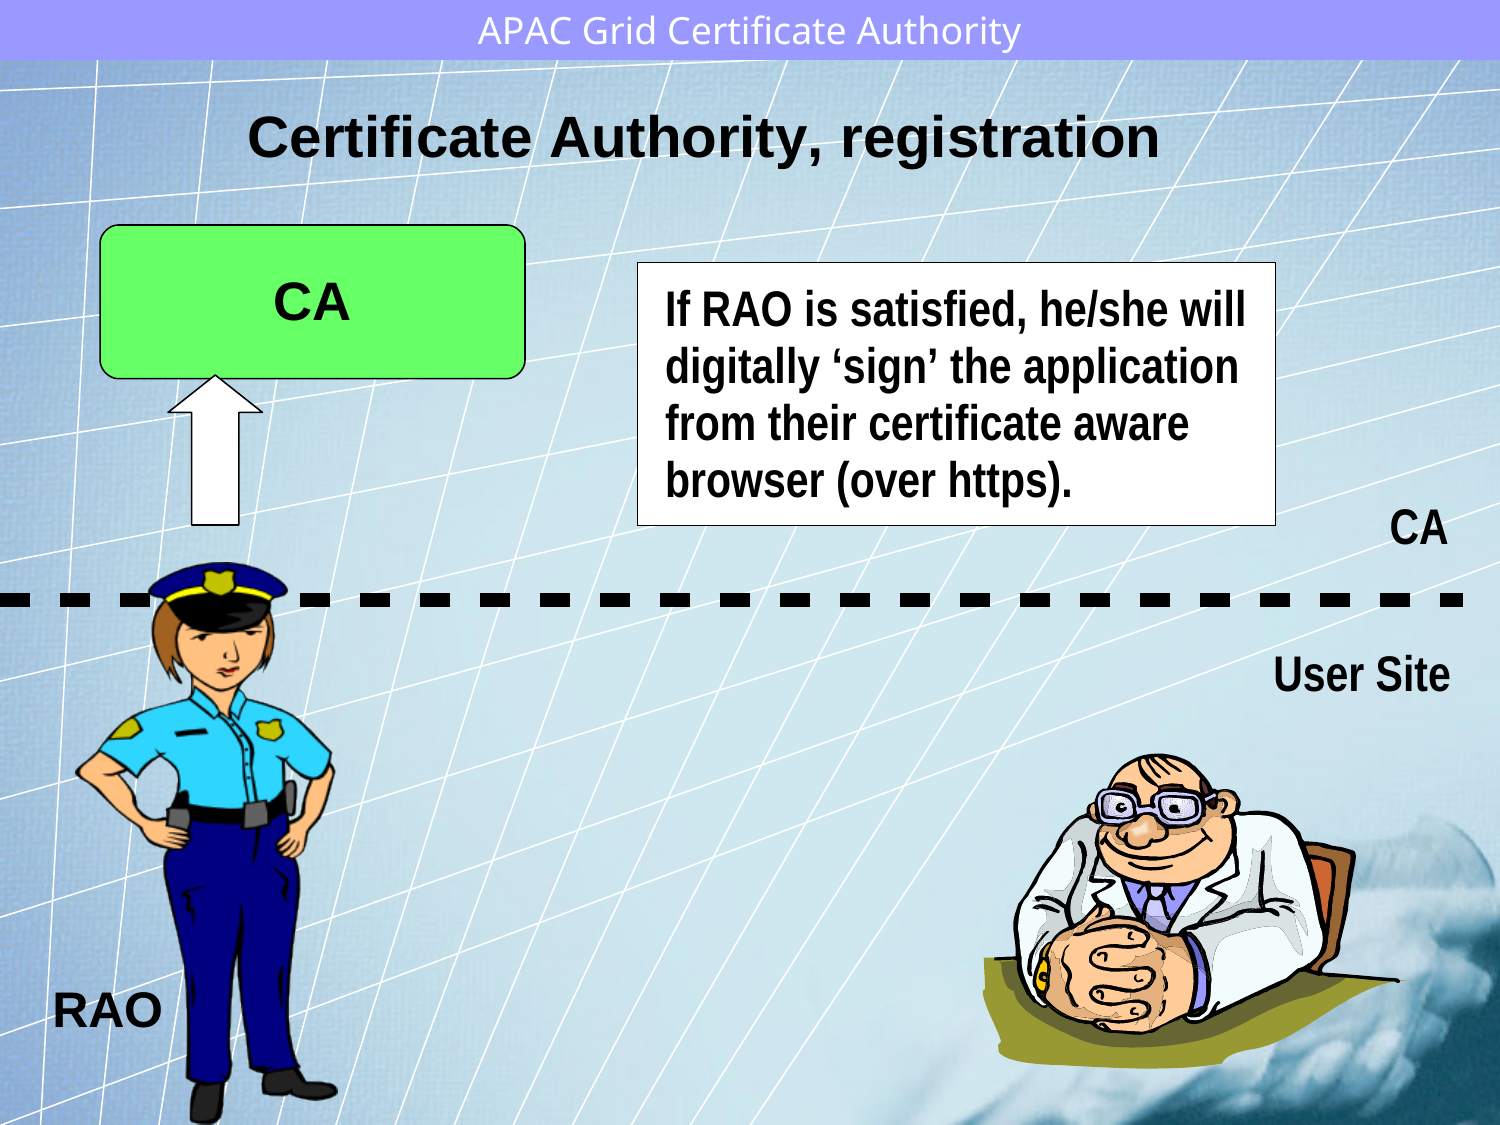

# Certificate Authority, registration
CA
If RAO is satisfied, he/she will
digitally ‘sign’ the application
from their certificate aware
browser (over https).
CA
User Site
RAO